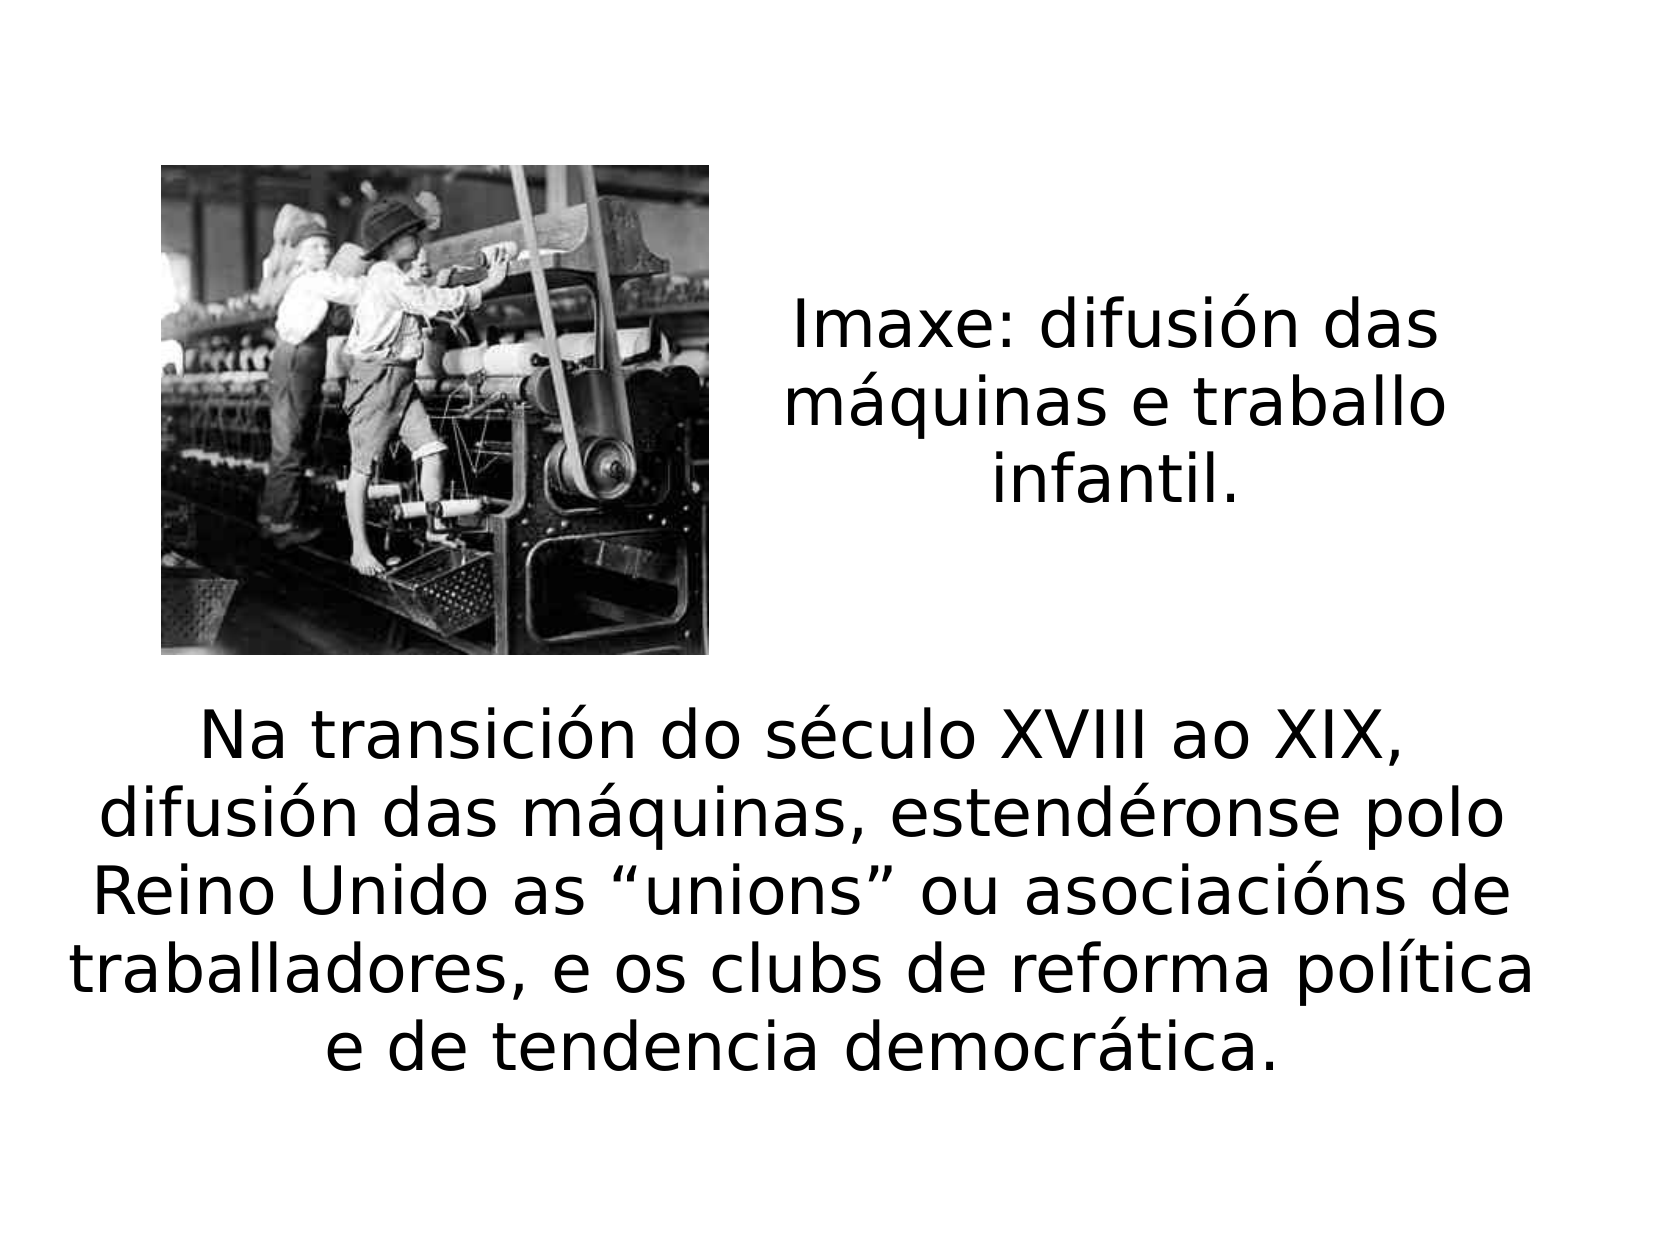

Imaxe: difusión das máquinas e traballo infantil.
# Na transición do século XVIII ao XIX, difusión das máquinas, estendéronse polo Reino Unido as “unions” ou asociacións de traballadores, e os clubs de reforma política e de tendencia democrática.